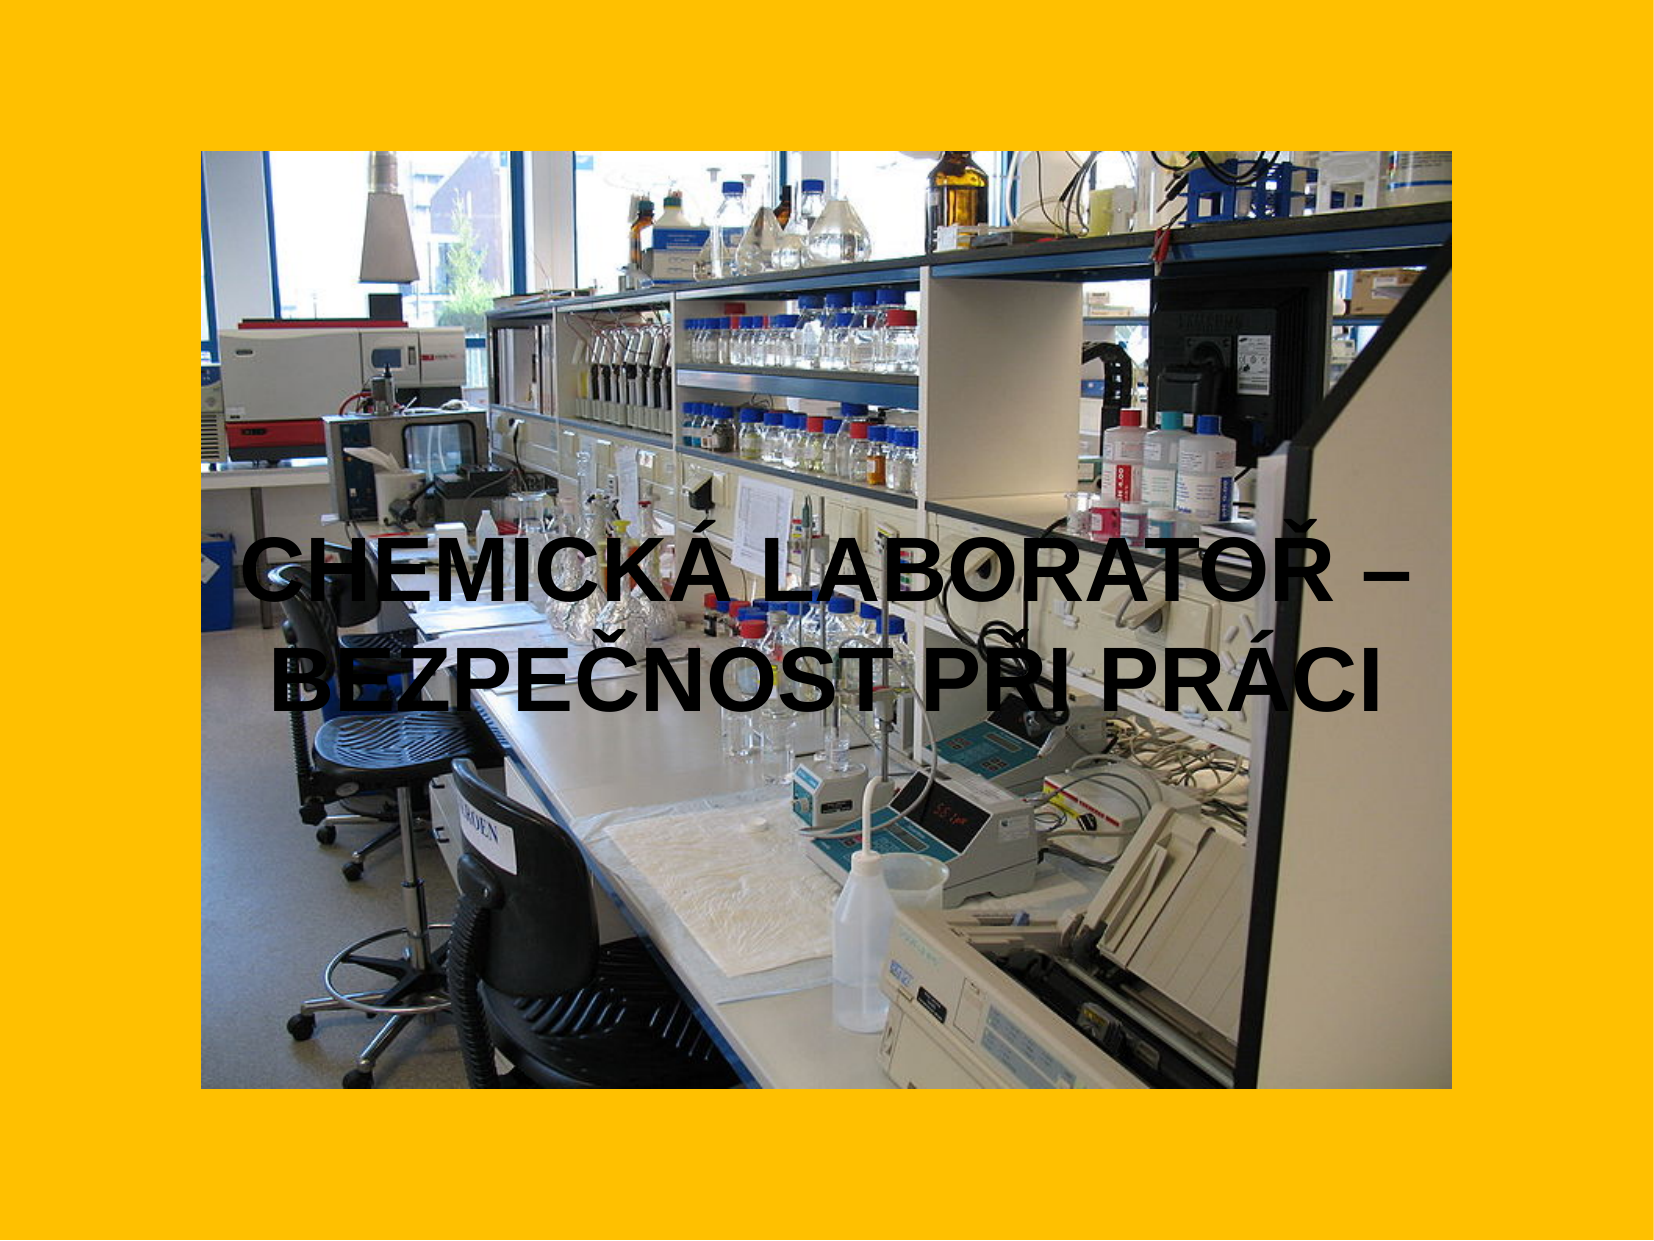

# CHEMICKÁ LABORATOŘ – BEZPEČNOST PŘI PRÁCI